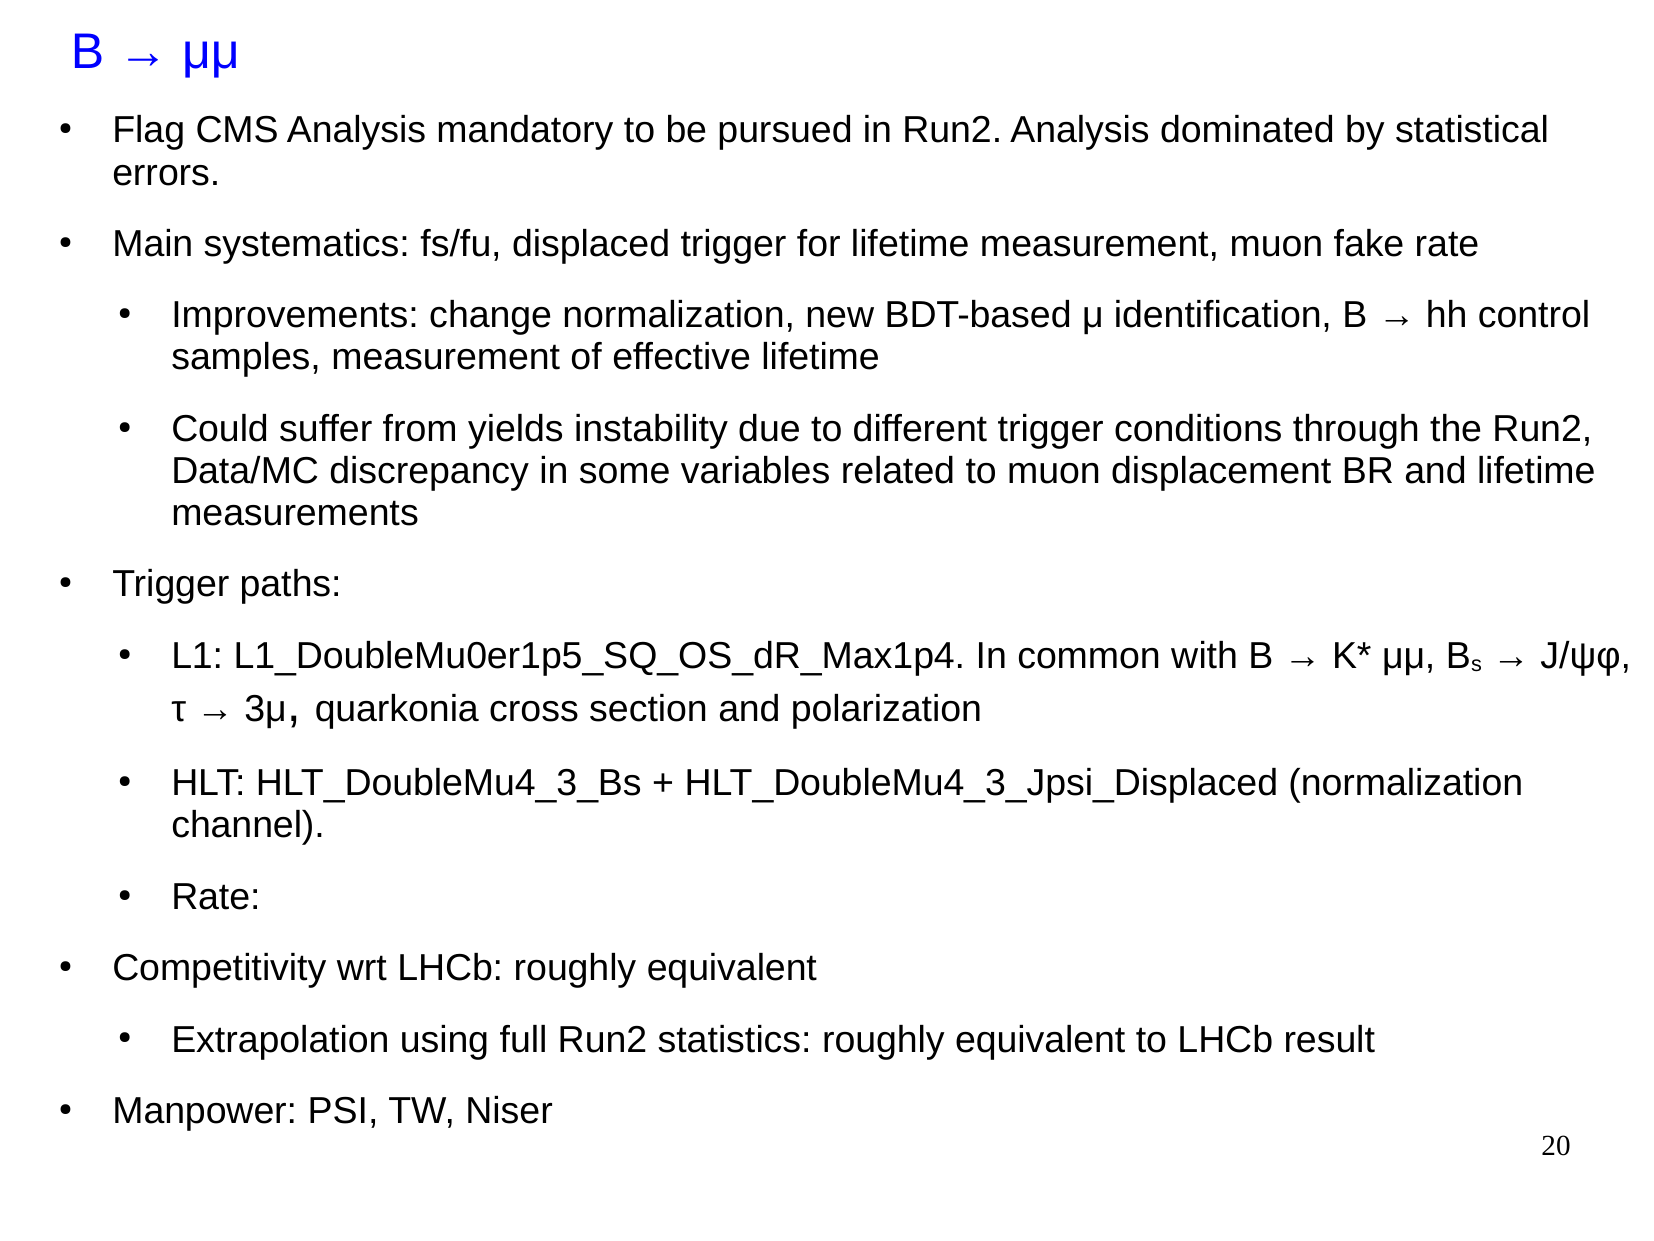

# B → μμ
Flag CMS Analysis mandatory to be pursued in Run2. Analysis dominated by statistical errors.
Main systematics: fs/fu, displaced trigger for lifetime measurement, muon fake rate
Improvements: change normalization, new BDT-based μ identification, B → hh control samples, measurement of effective lifetime
Could suffer from yields instability due to different trigger conditions through the Run2, Data/MC discrepancy in some variables related to muon displacement BR and lifetime measurements
Trigger paths:
L1: L1_DoubleMu0er1p5_SQ_OS_dR_Max1p4. In common with B → K* μμ, Bs → J/ψφ, τ → 3μ, quarkonia cross section and polarization
HLT: HLT_DoubleMu4_3_Bs + HLT_DoubleMu4_3_Jpsi_Displaced (normalization channel).
Rate:
Competitivity wrt LHCb: roughly equivalent
Extrapolation using full Run2 statistics: roughly equivalent to LHCb result
Manpower: PSI, TW, Niser
20